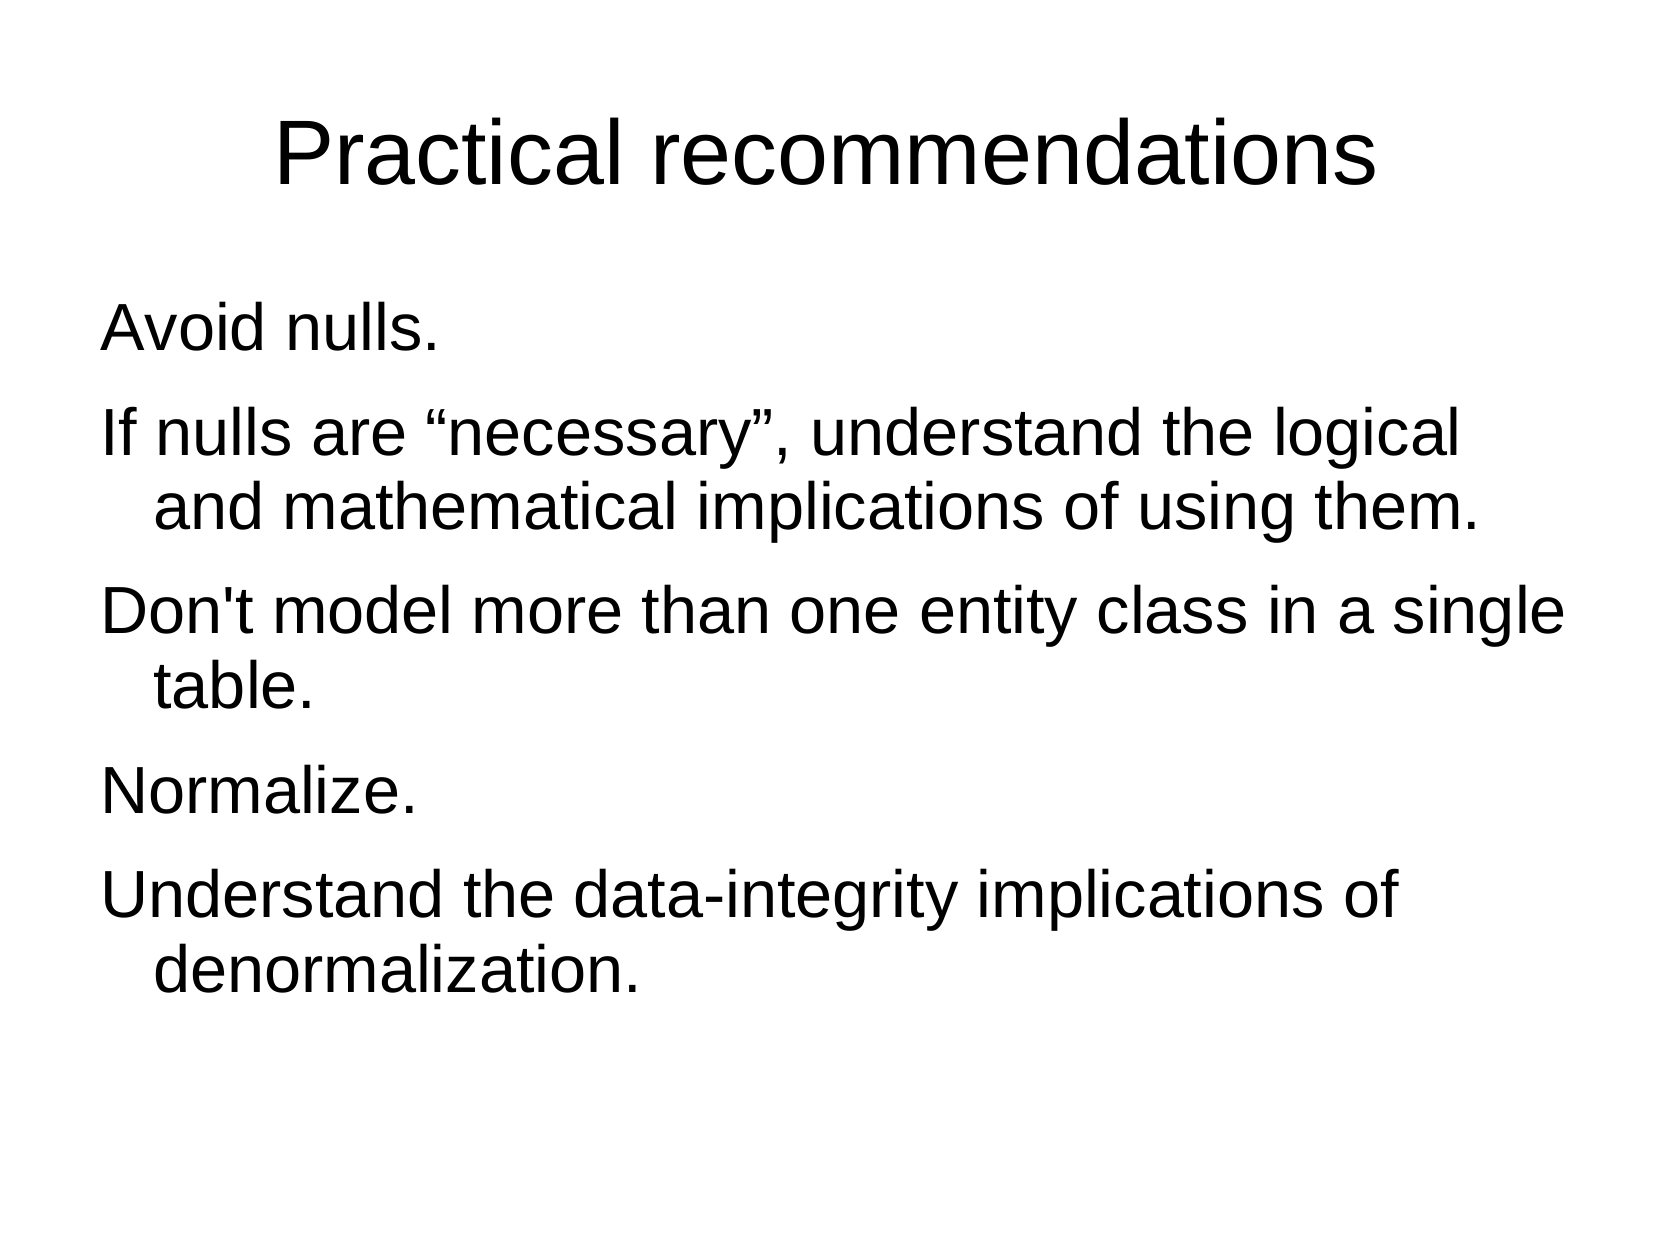

# Practical recommendations
Avoid nulls.
If nulls are “necessary”, understand the logical and mathematical implications of using them.
Don't model more than one entity class in a single table.
Normalize.
Understand the data-integrity implications of denormalization.